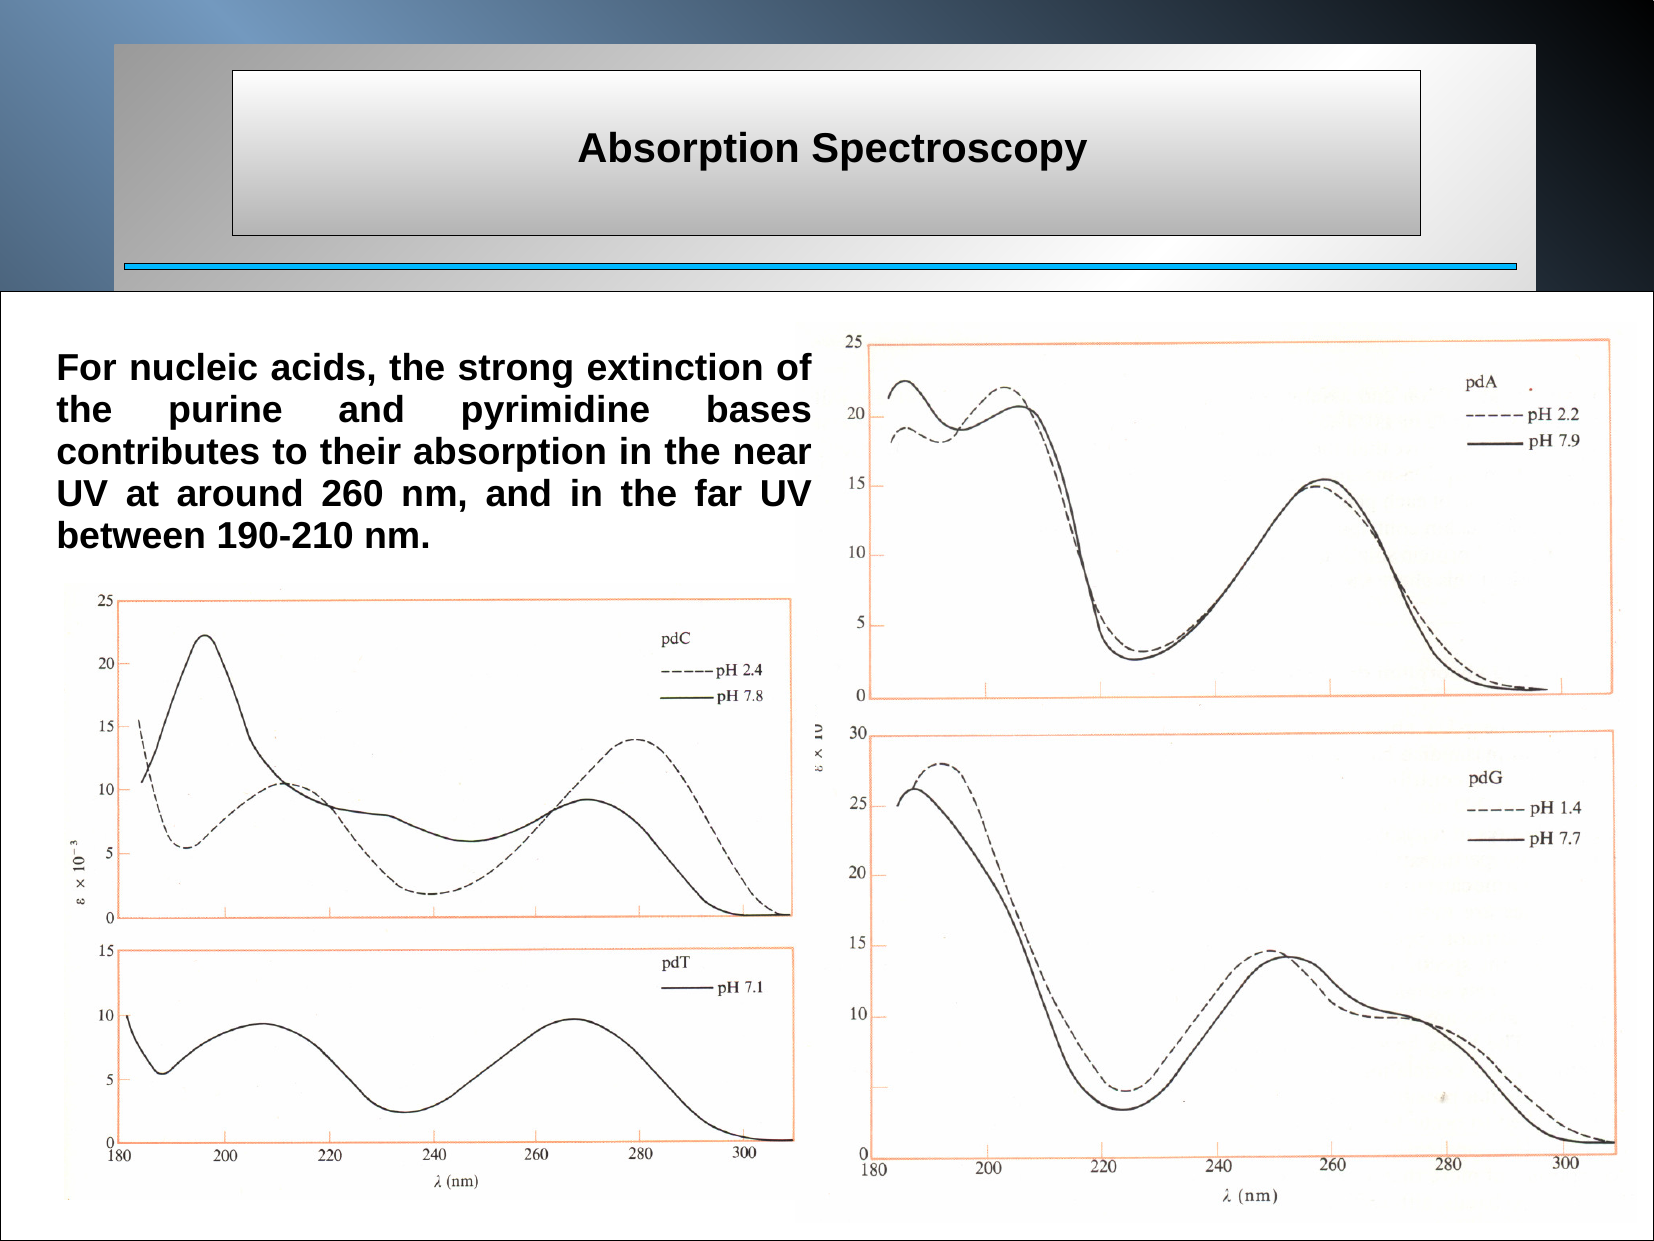

Absorption Spectroscopy
For nucleic acids, the strong extinction of the purine and pyrimidine bases contributes to their absorption in the near UV at around 260 nm, and in the far UV between 190-210 nm.